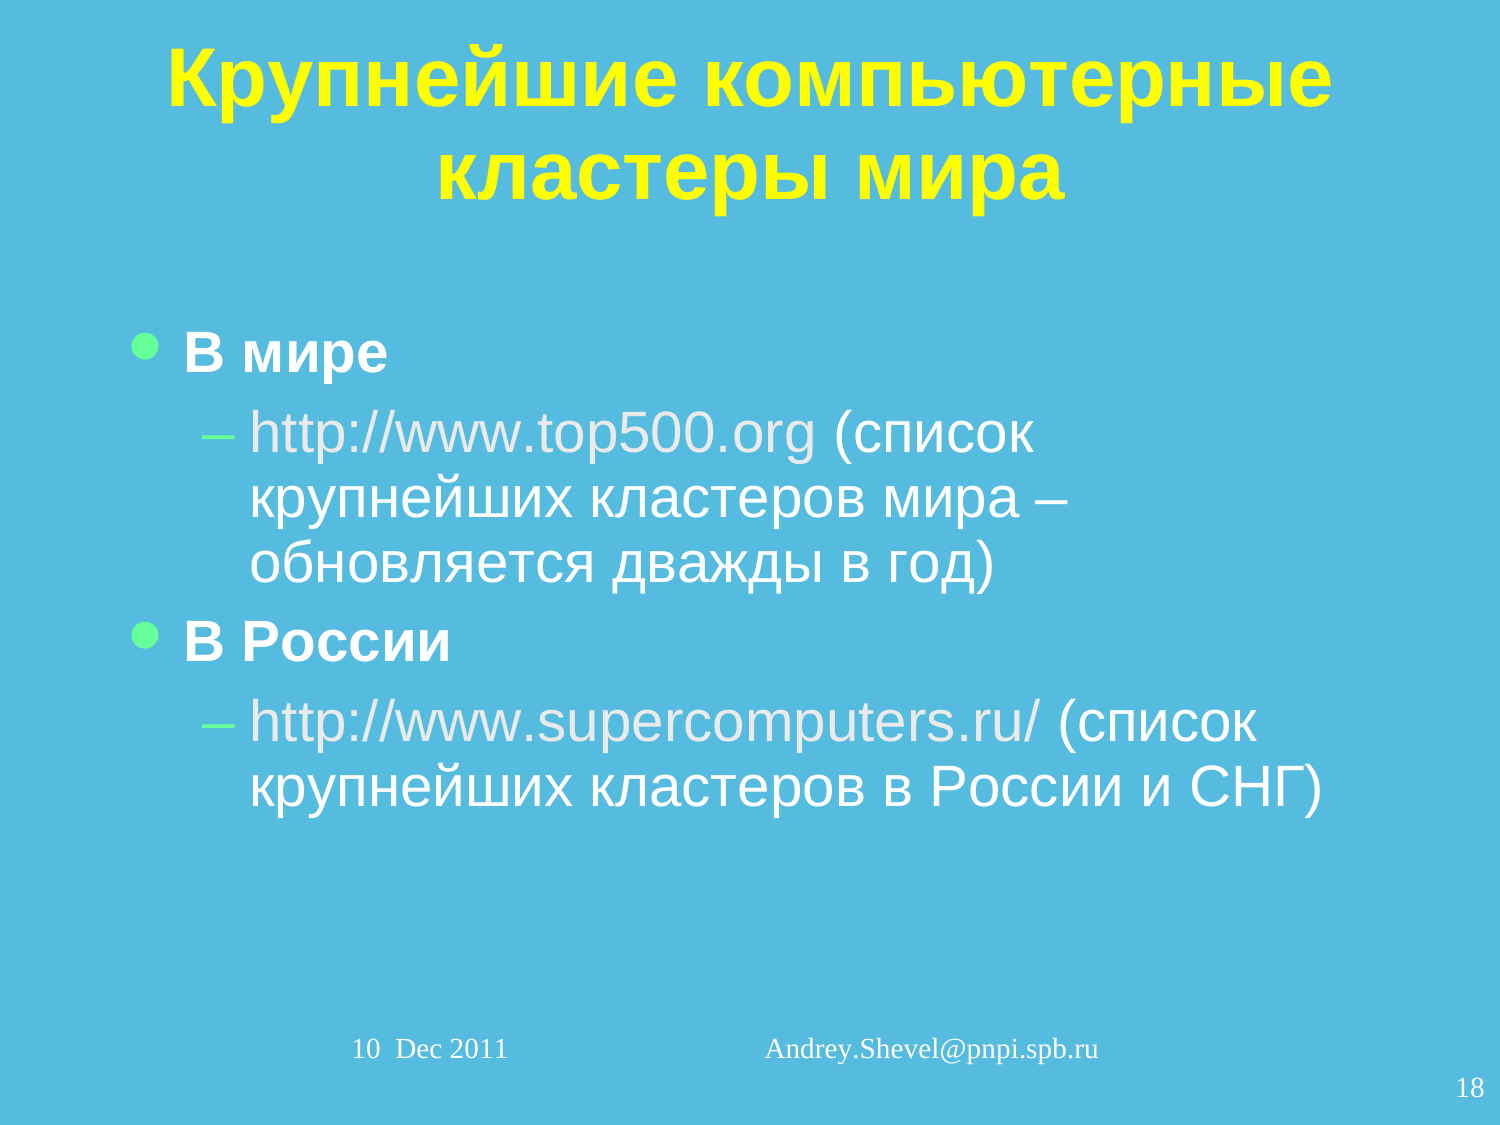

# Крупнейшие компьютерные кластеры мира
В мире
http://www.top500.org (список крупнейших кластеров мира – обновляется дважды в год)
В России
http://www.supercomputers.ru/ (список крупнейших кластеров в России и СНГ)
18